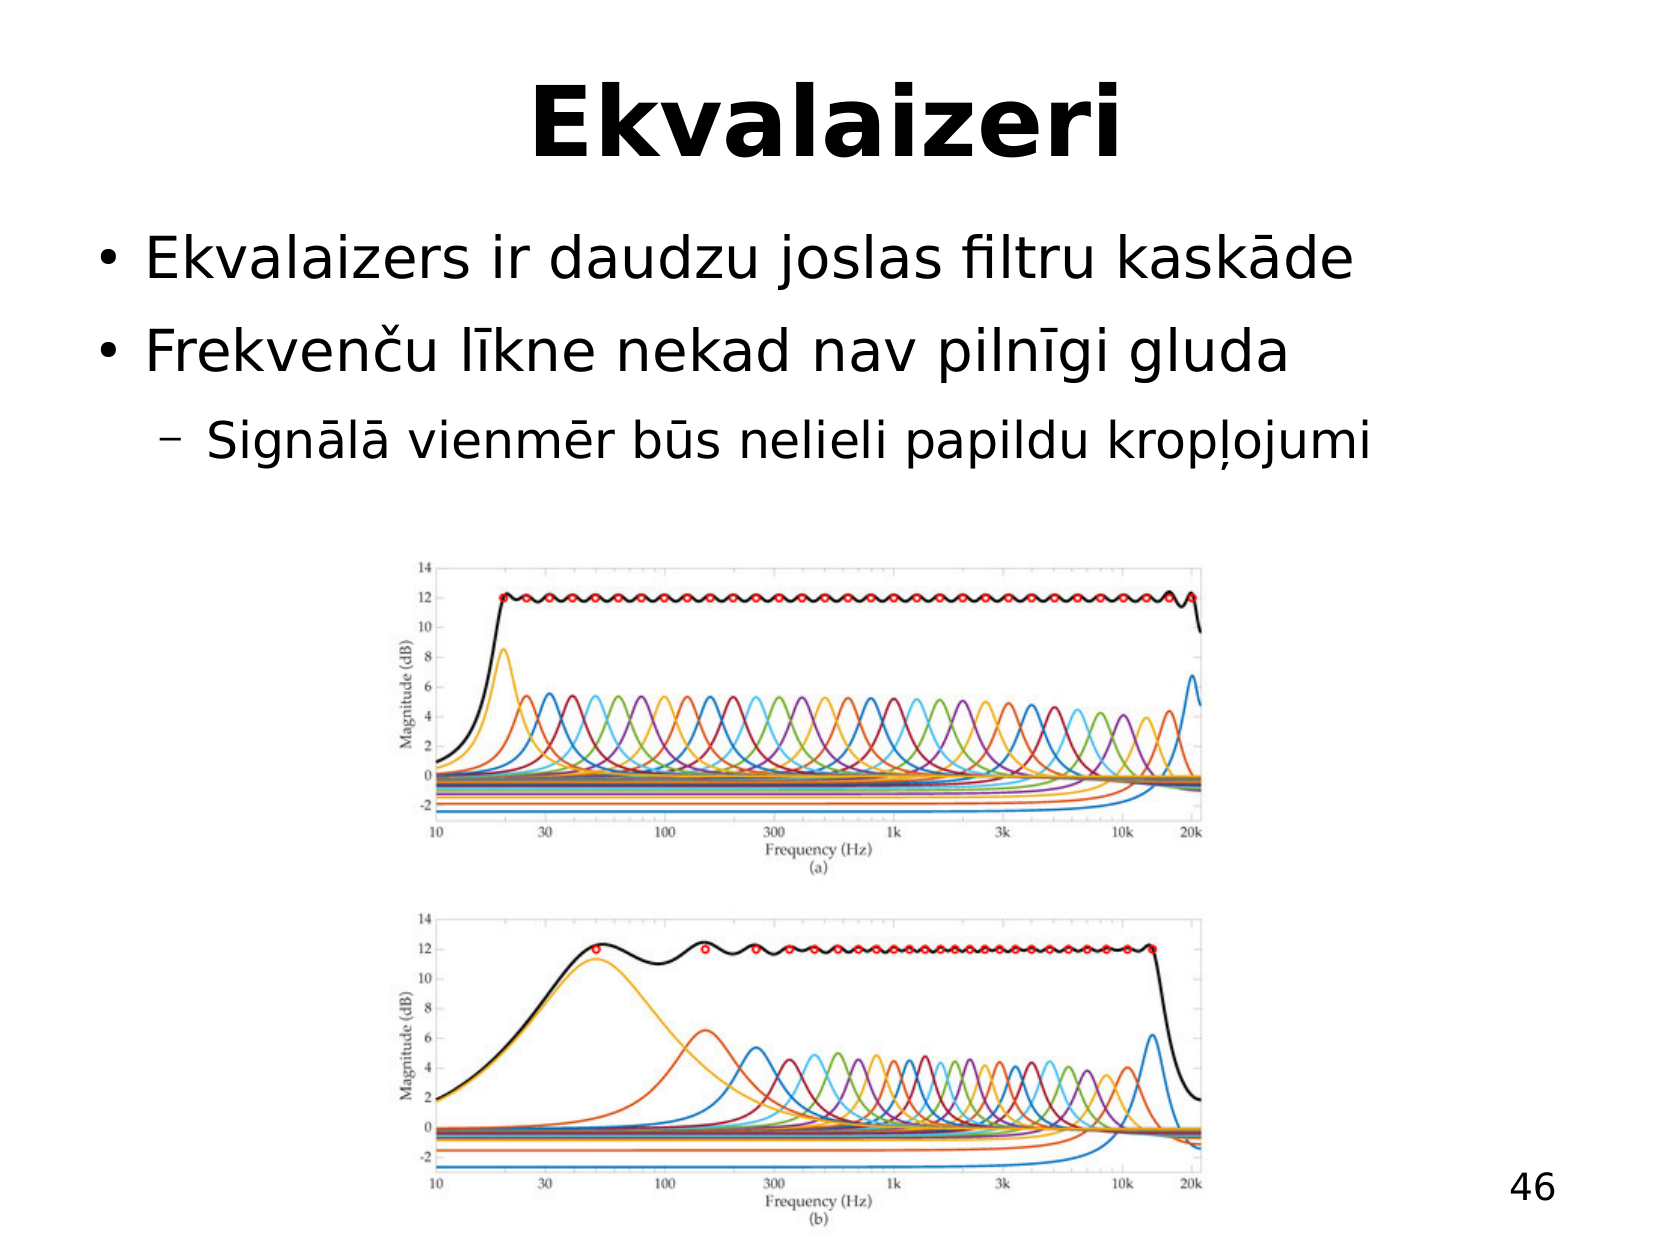

# Ekvalaizeri
Ekvalaizers ir daudzu joslas filtru kaskāde
Frekvenču līkne nekad nav pilnīgi gluda
Signālā vienmēr būs nelieli papildu kropļojumi